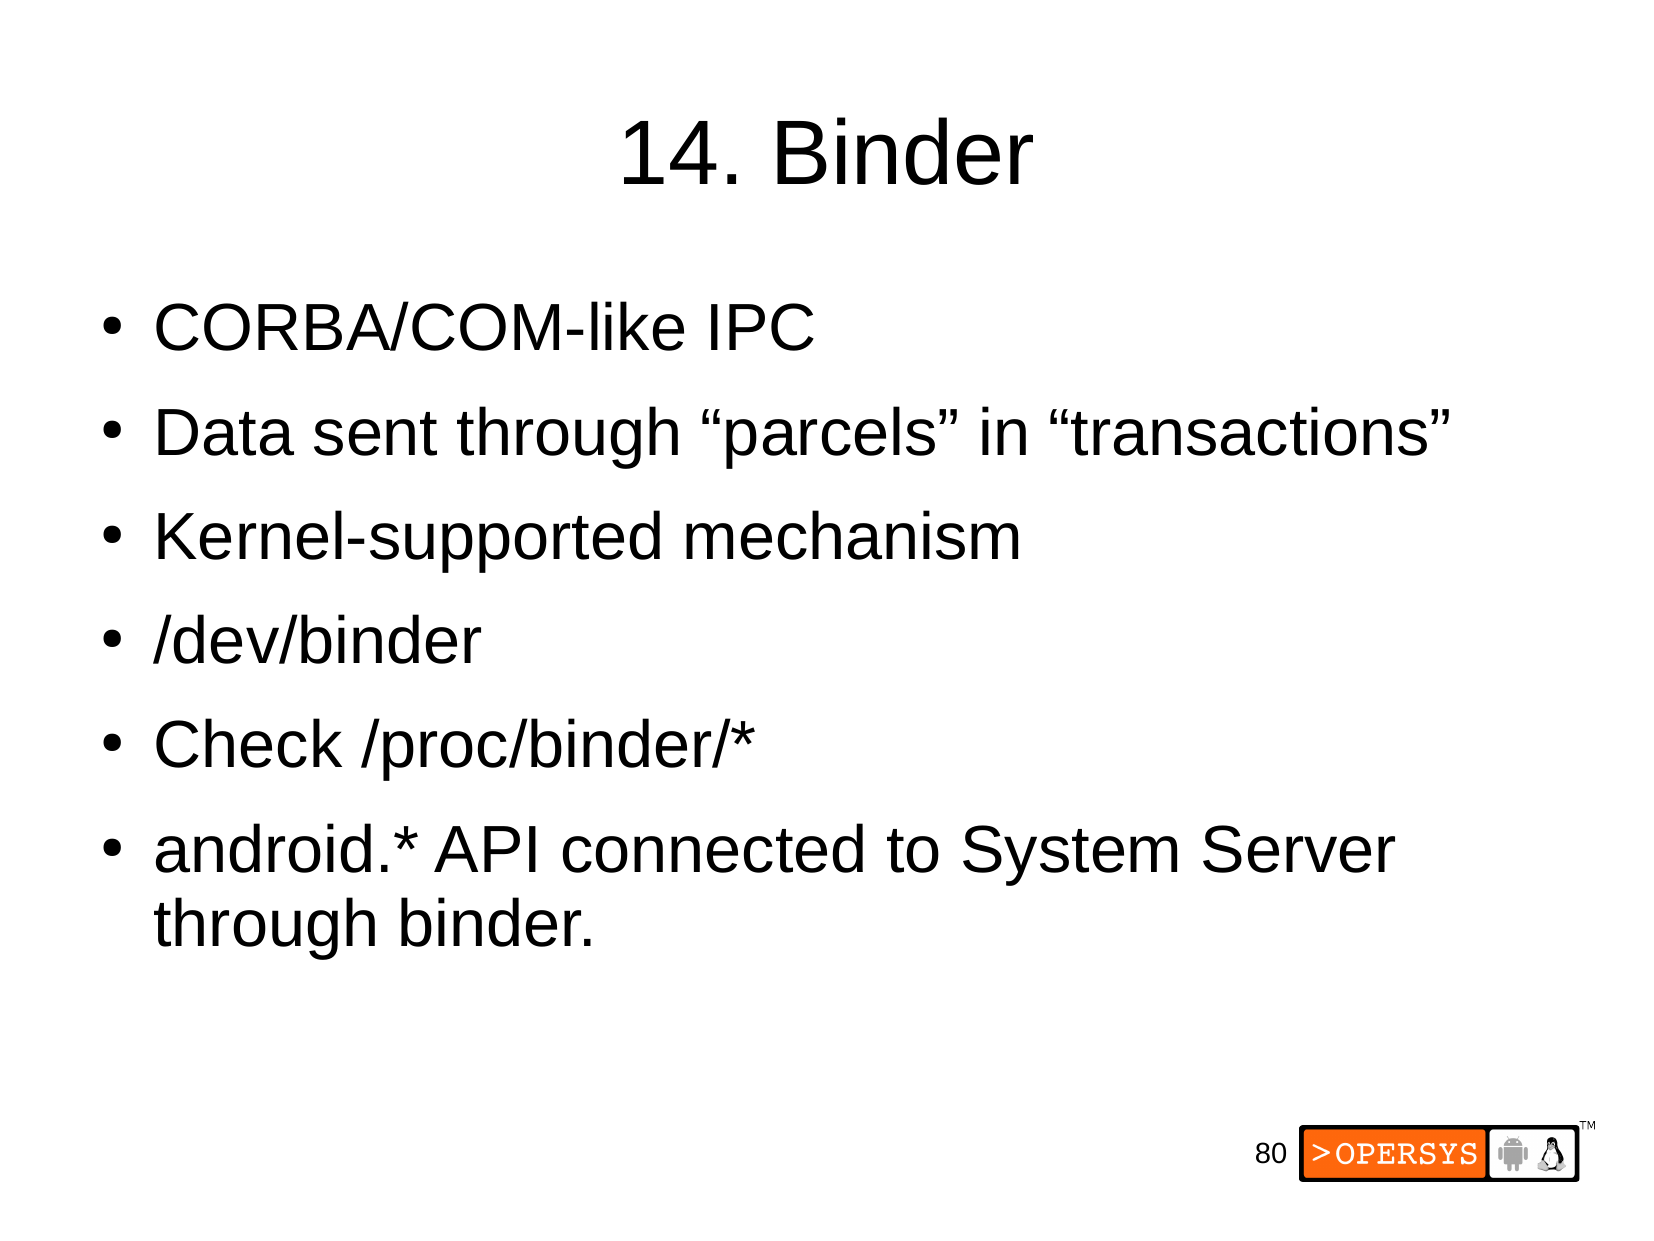

# 14. Binder
CORBA/COM-like IPC
Data sent through “parcels” in “transactions”
Kernel-supported mechanism
/dev/binder
Check /proc/binder/*
android.* API connected to System Server through binder.